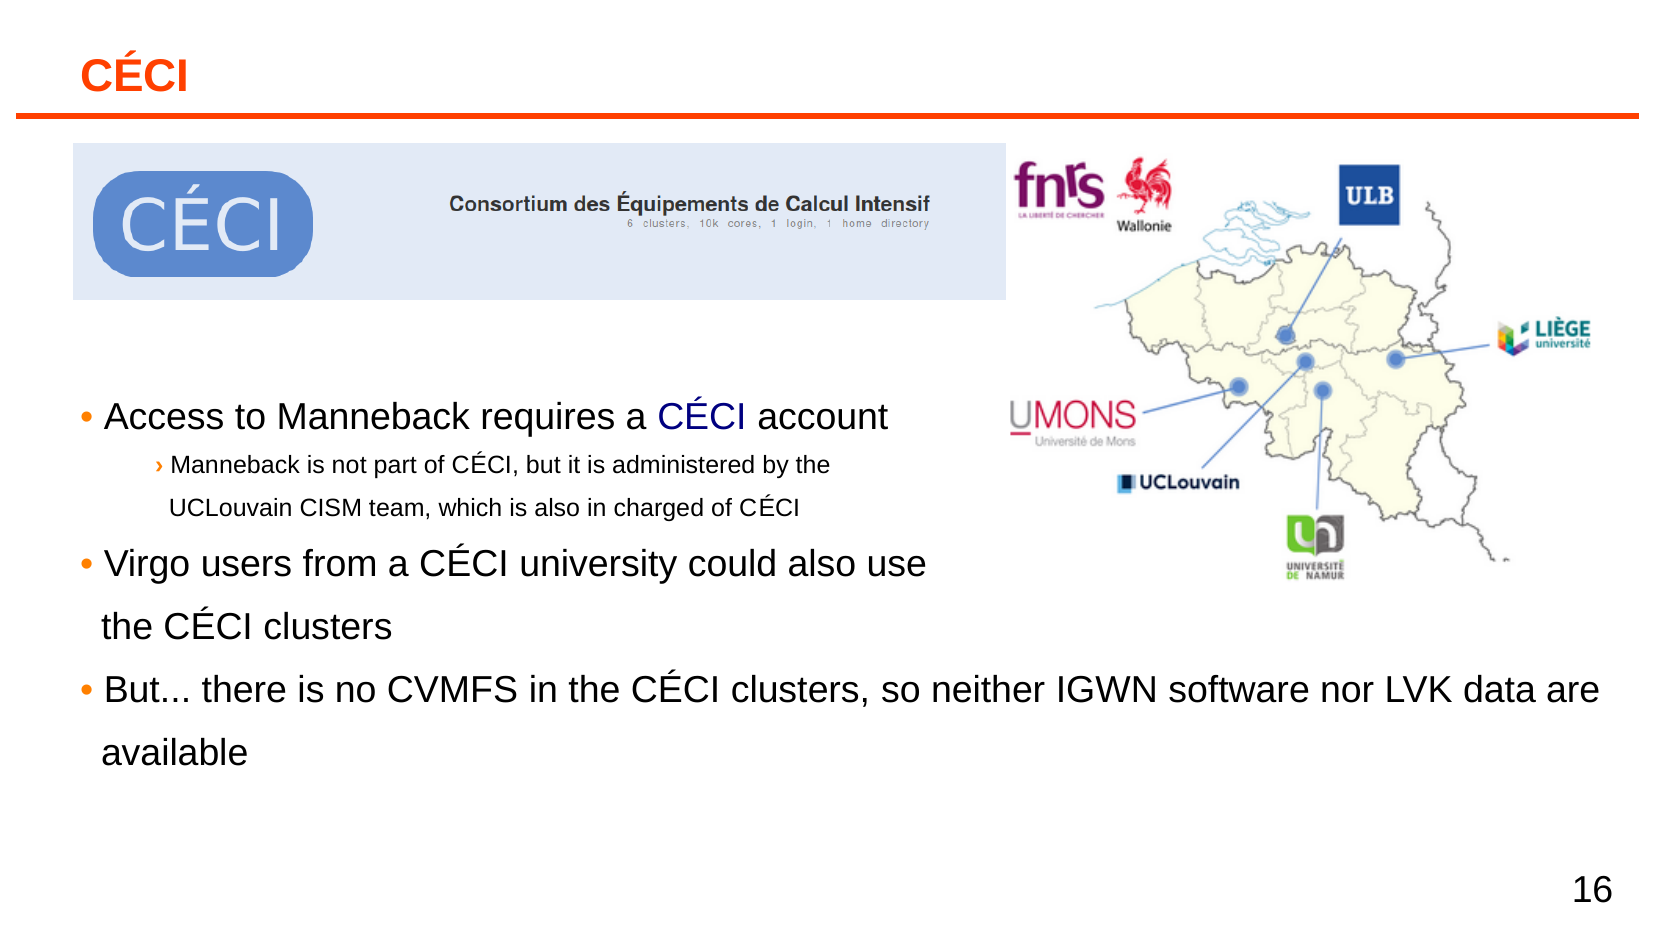

CÉCI
• Access to Manneback requires a CÉCI account
	› Manneback is not part of CÉCI, but it is administered by the
	 UCLouvain CISM team, which is also in charged of CÉCI
• Virgo users from a CÉCI university could also use
 the CÉCI clusters
• But... there is no CVMFS in the CÉCI clusters, so neither IGWN software nor LVK data are
 available
16